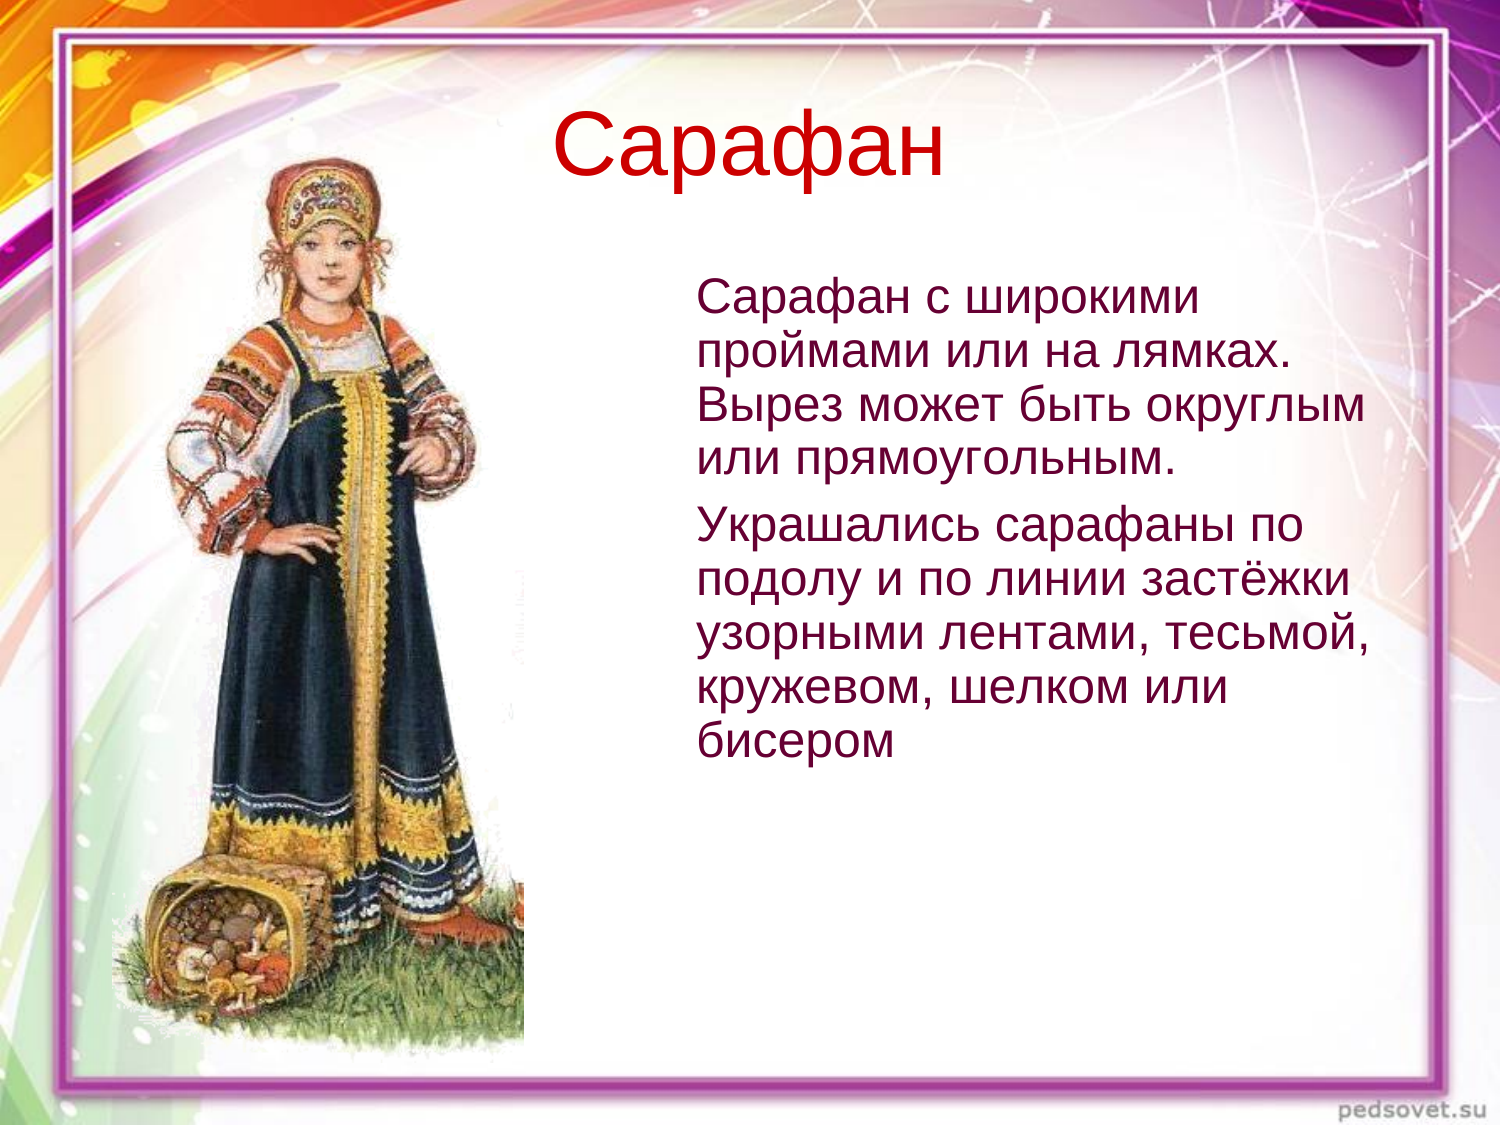

# Сарафан
 Сарафан с широкими проймами или на лямках. Вырез может быть округлым или прямоугольным.
 Украшались сарафаны по подолу и по линии застёжки узорными лентами, тесьмой, кружевом, шелком или бисером